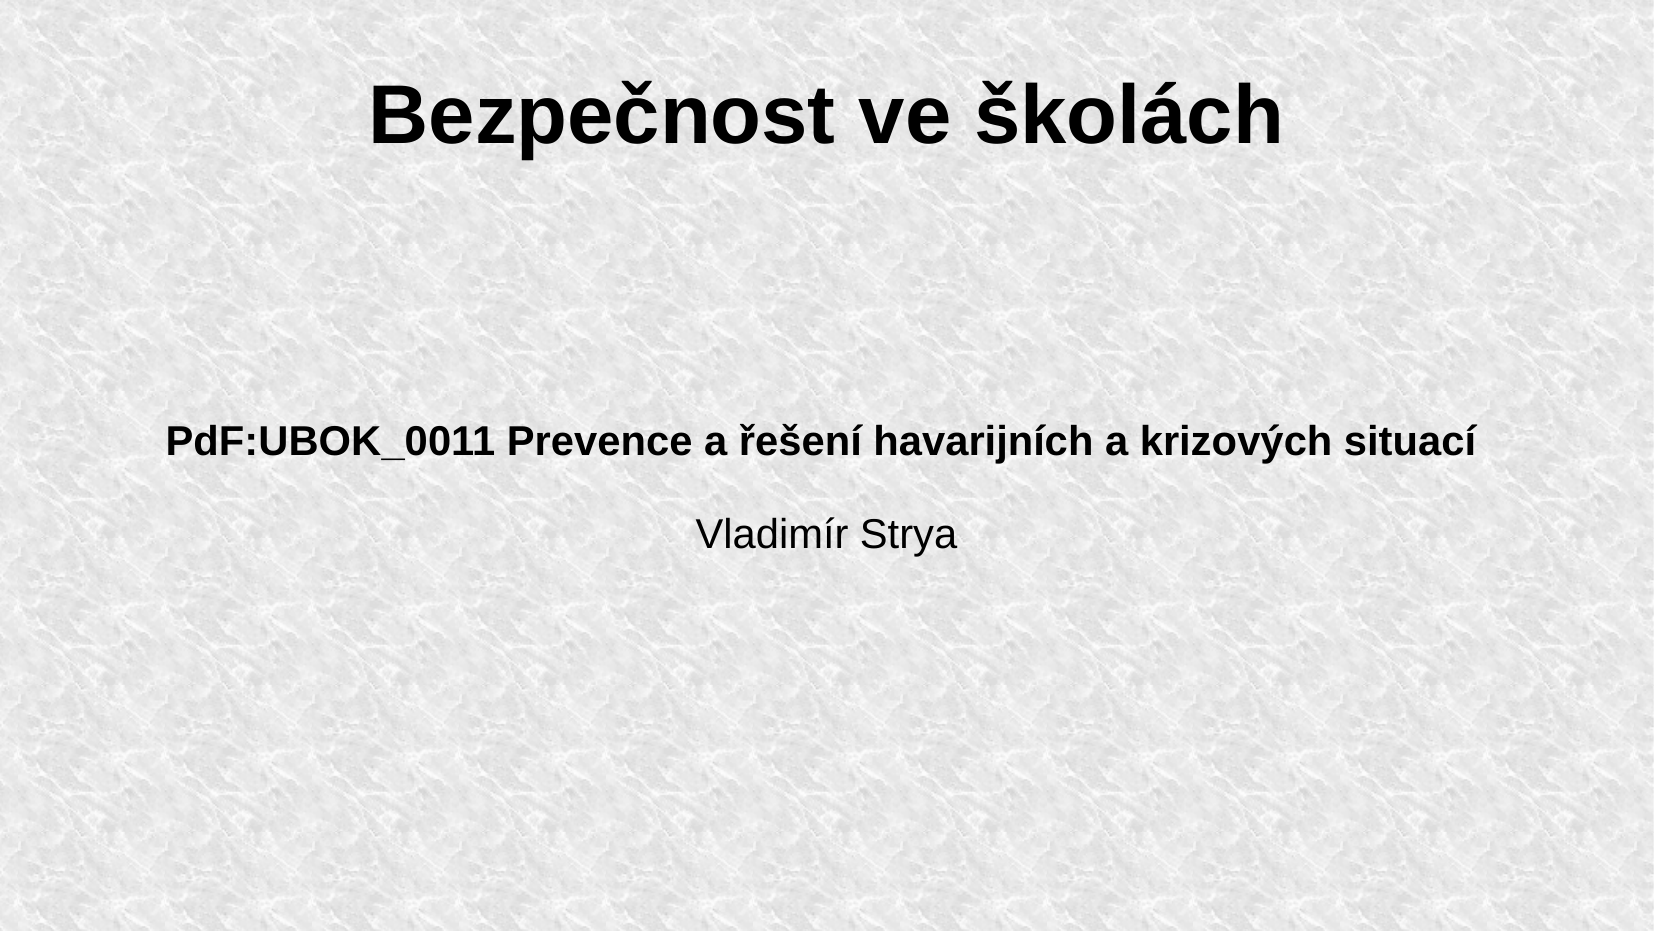

# Bezpečnost ve školách
PdF:UBOK_0011 Prevence a řešení havarijních a krizových situací
Vladimír Strya